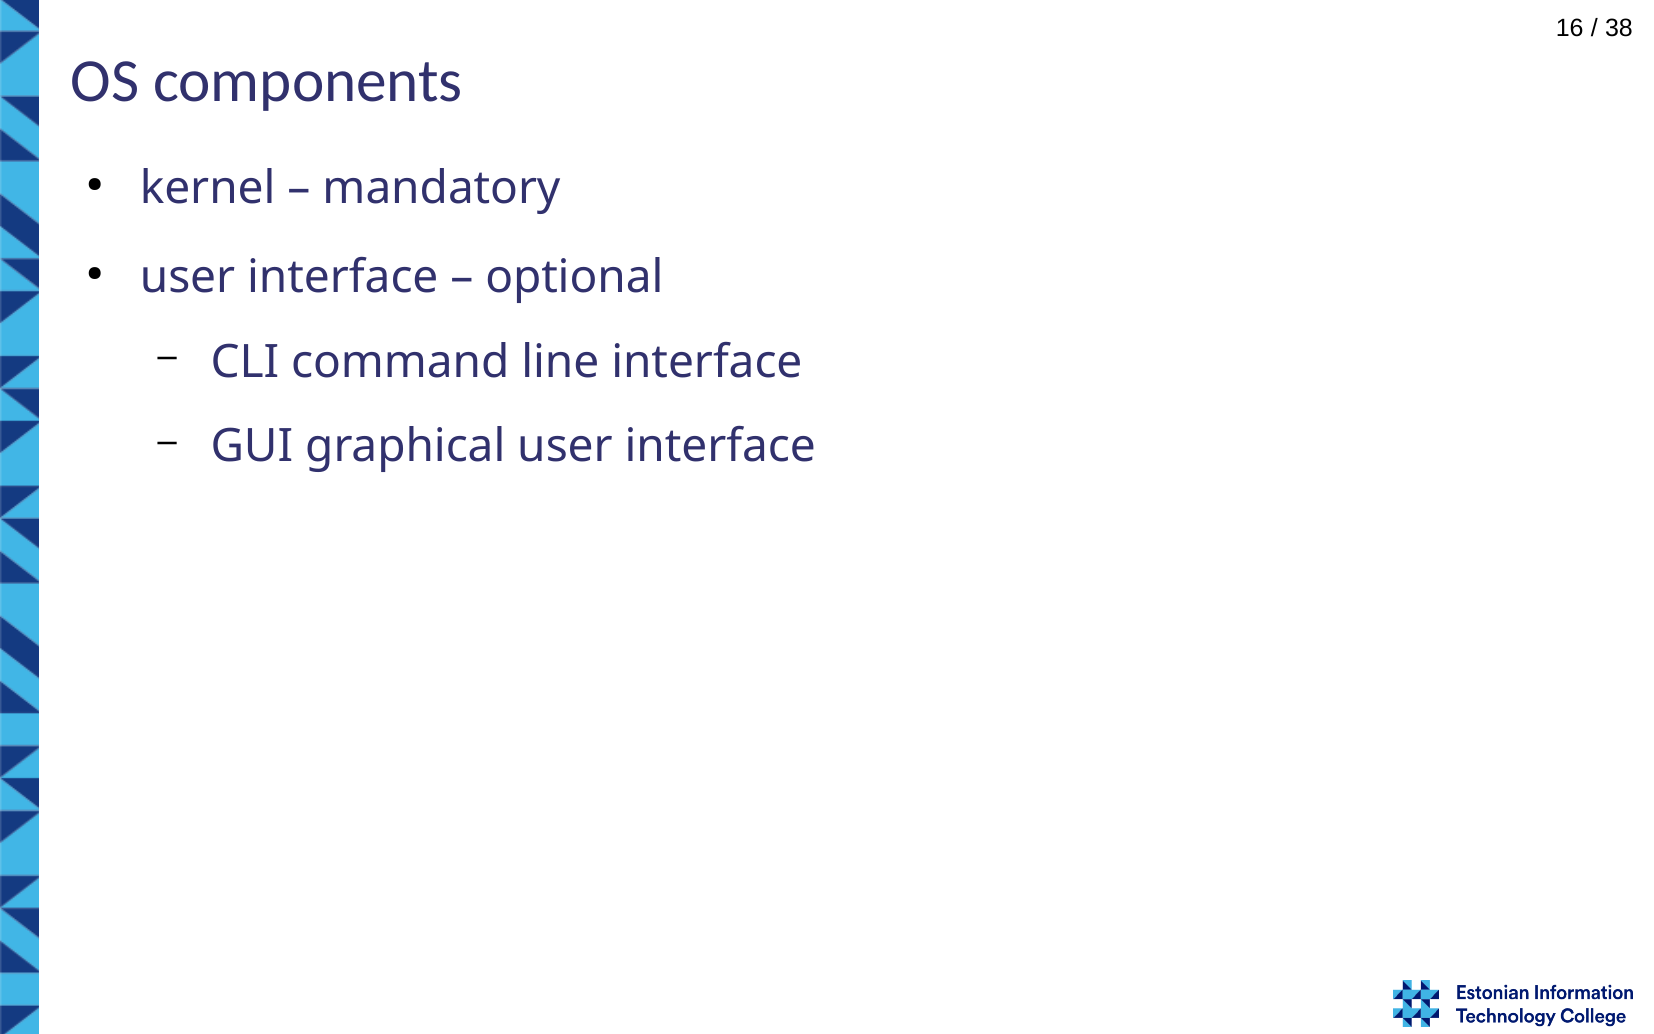

# OS components
kernel – mandatory
user interface – optional
CLI command line interface
GUI graphical user interface